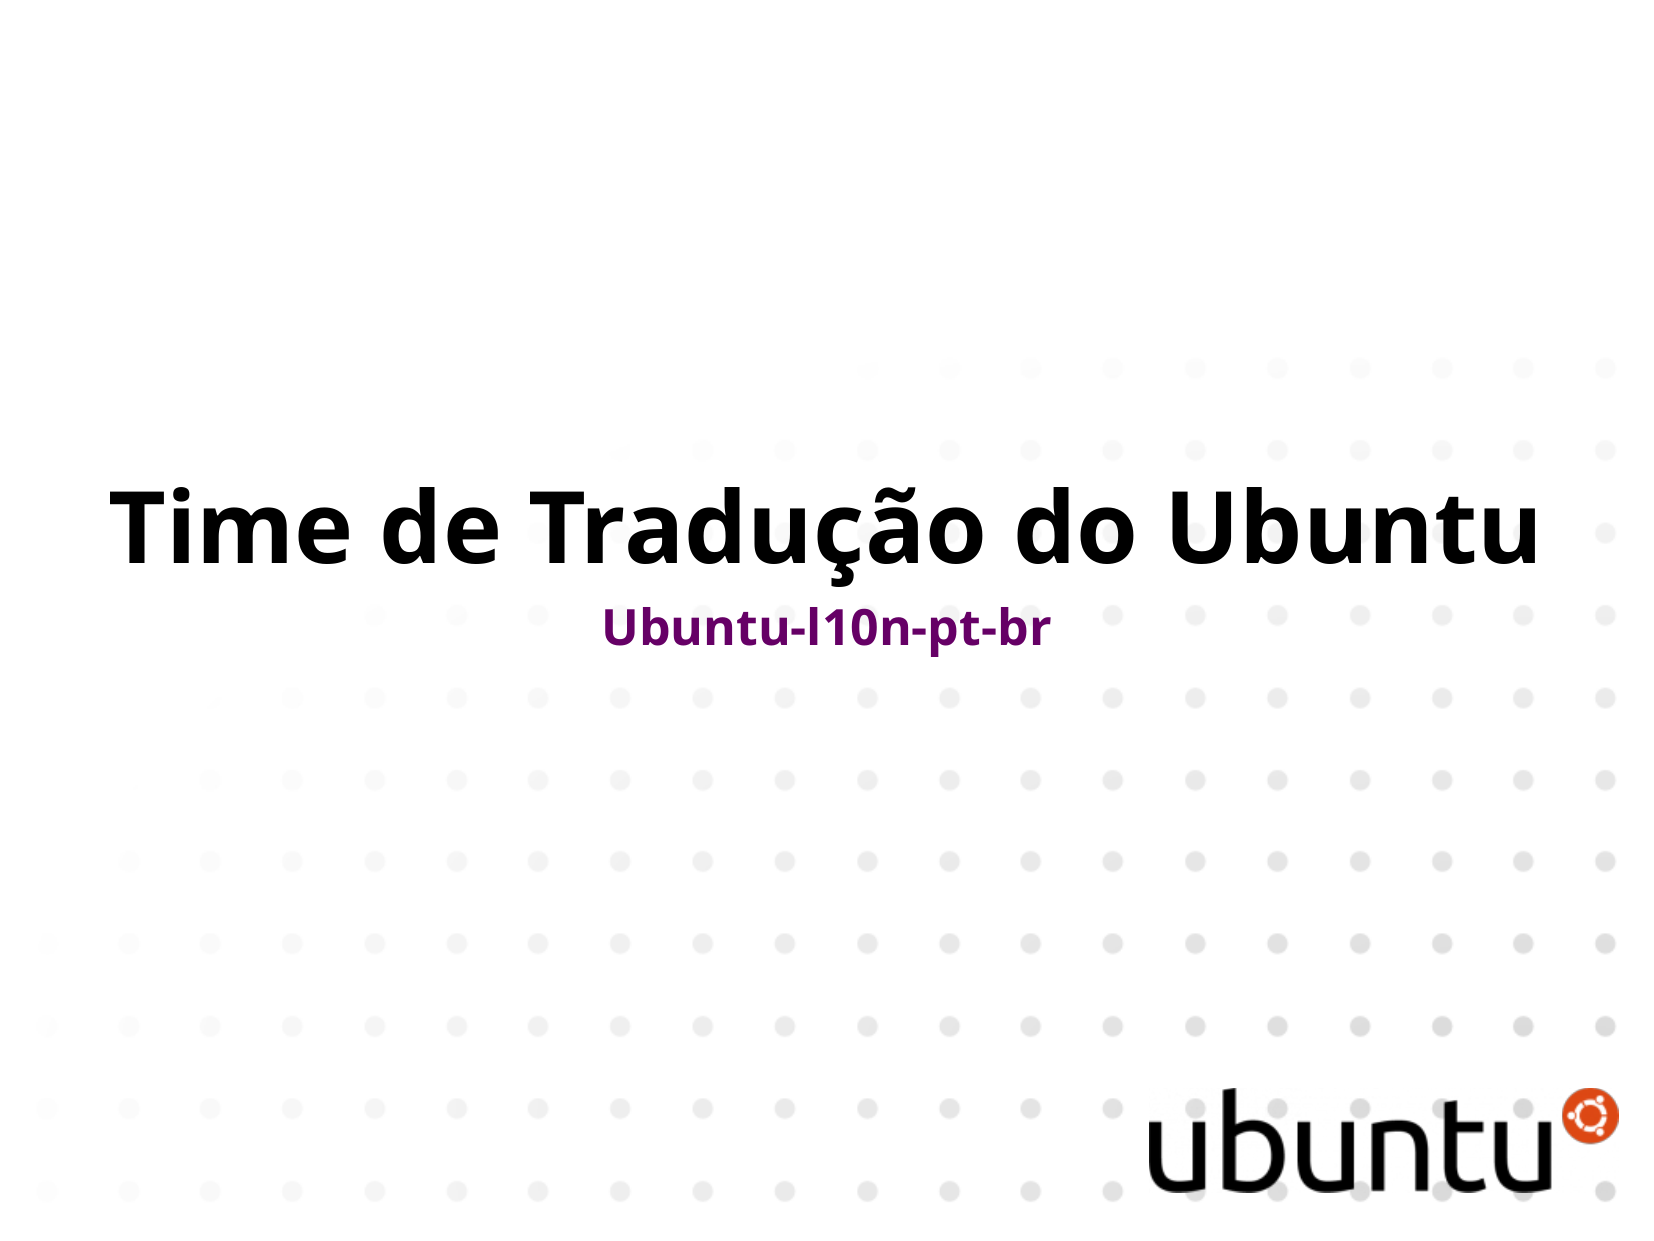

# Time de Tradução do Ubuntu
Ubuntu-l10n-pt-br